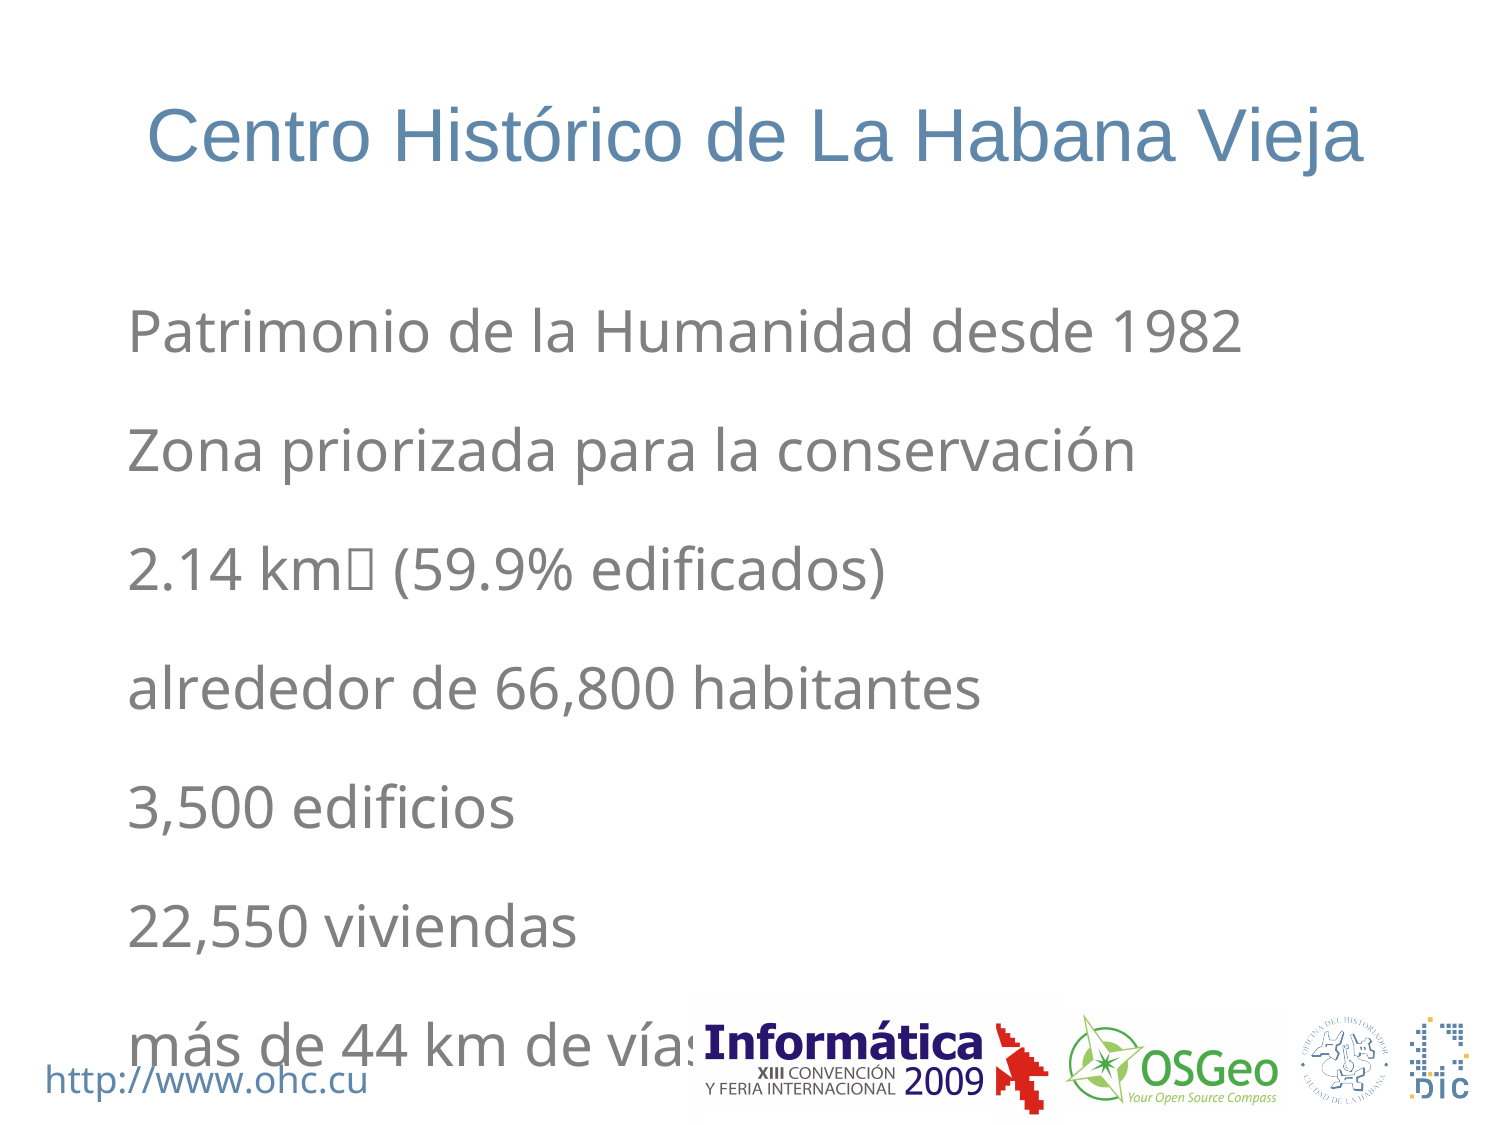

Centro Histórico de La Habana Vieja
Patrimonio de la Humanidad desde 1982
Zona priorizada para la conservación
2.14 km (59.9% edificados)
alrededor de 66,800 habitantes
3,500 edificios
22,550 viviendas
más de 44 km de vías
http://www.ohc.cu